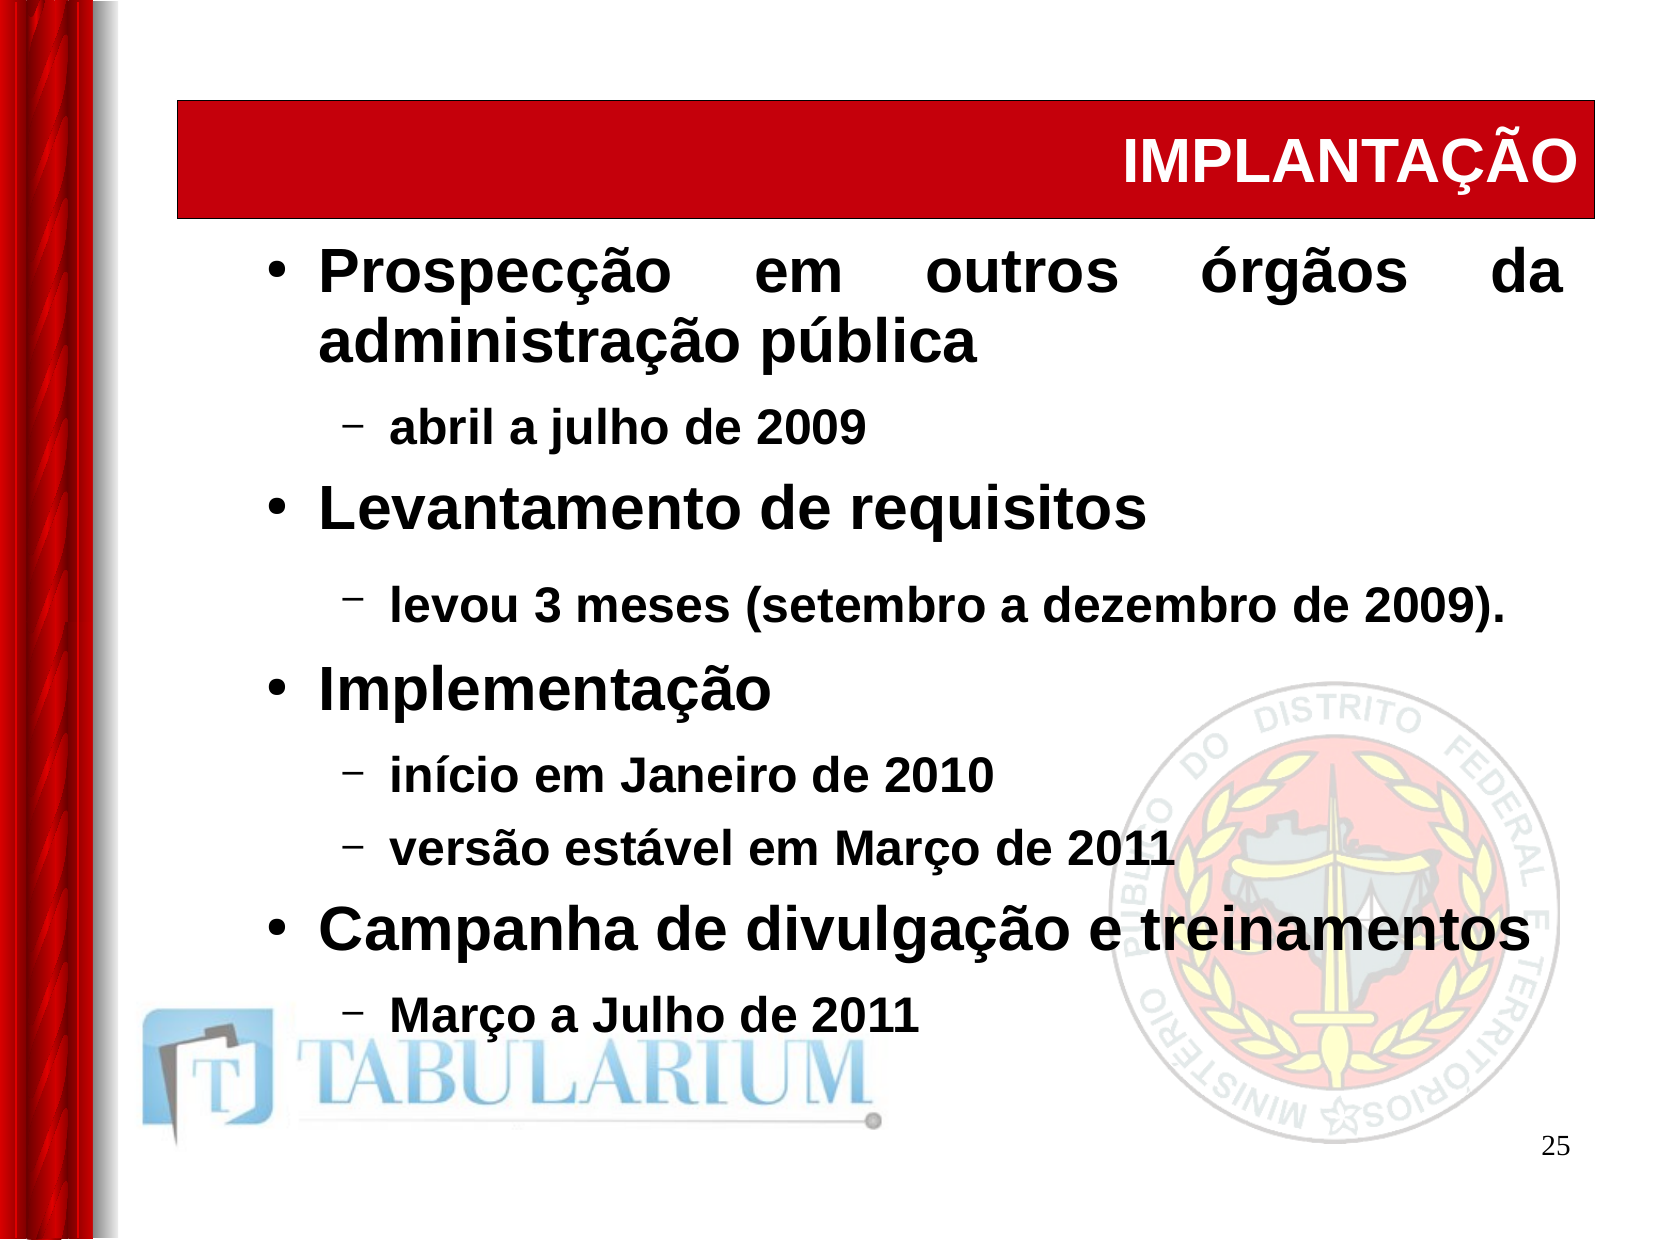

IMPLANTAÇÃO
# Prospecção em outros órgãos da administração pública
abril a julho de 2009
Levantamento de requisitos
levou 3 meses (setembro a dezembro de 2009).
Implementação
início em Janeiro de 2010
versão estável em Março de 2011
Campanha de divulgação e treinamentos
Março a Julho de 2011
25